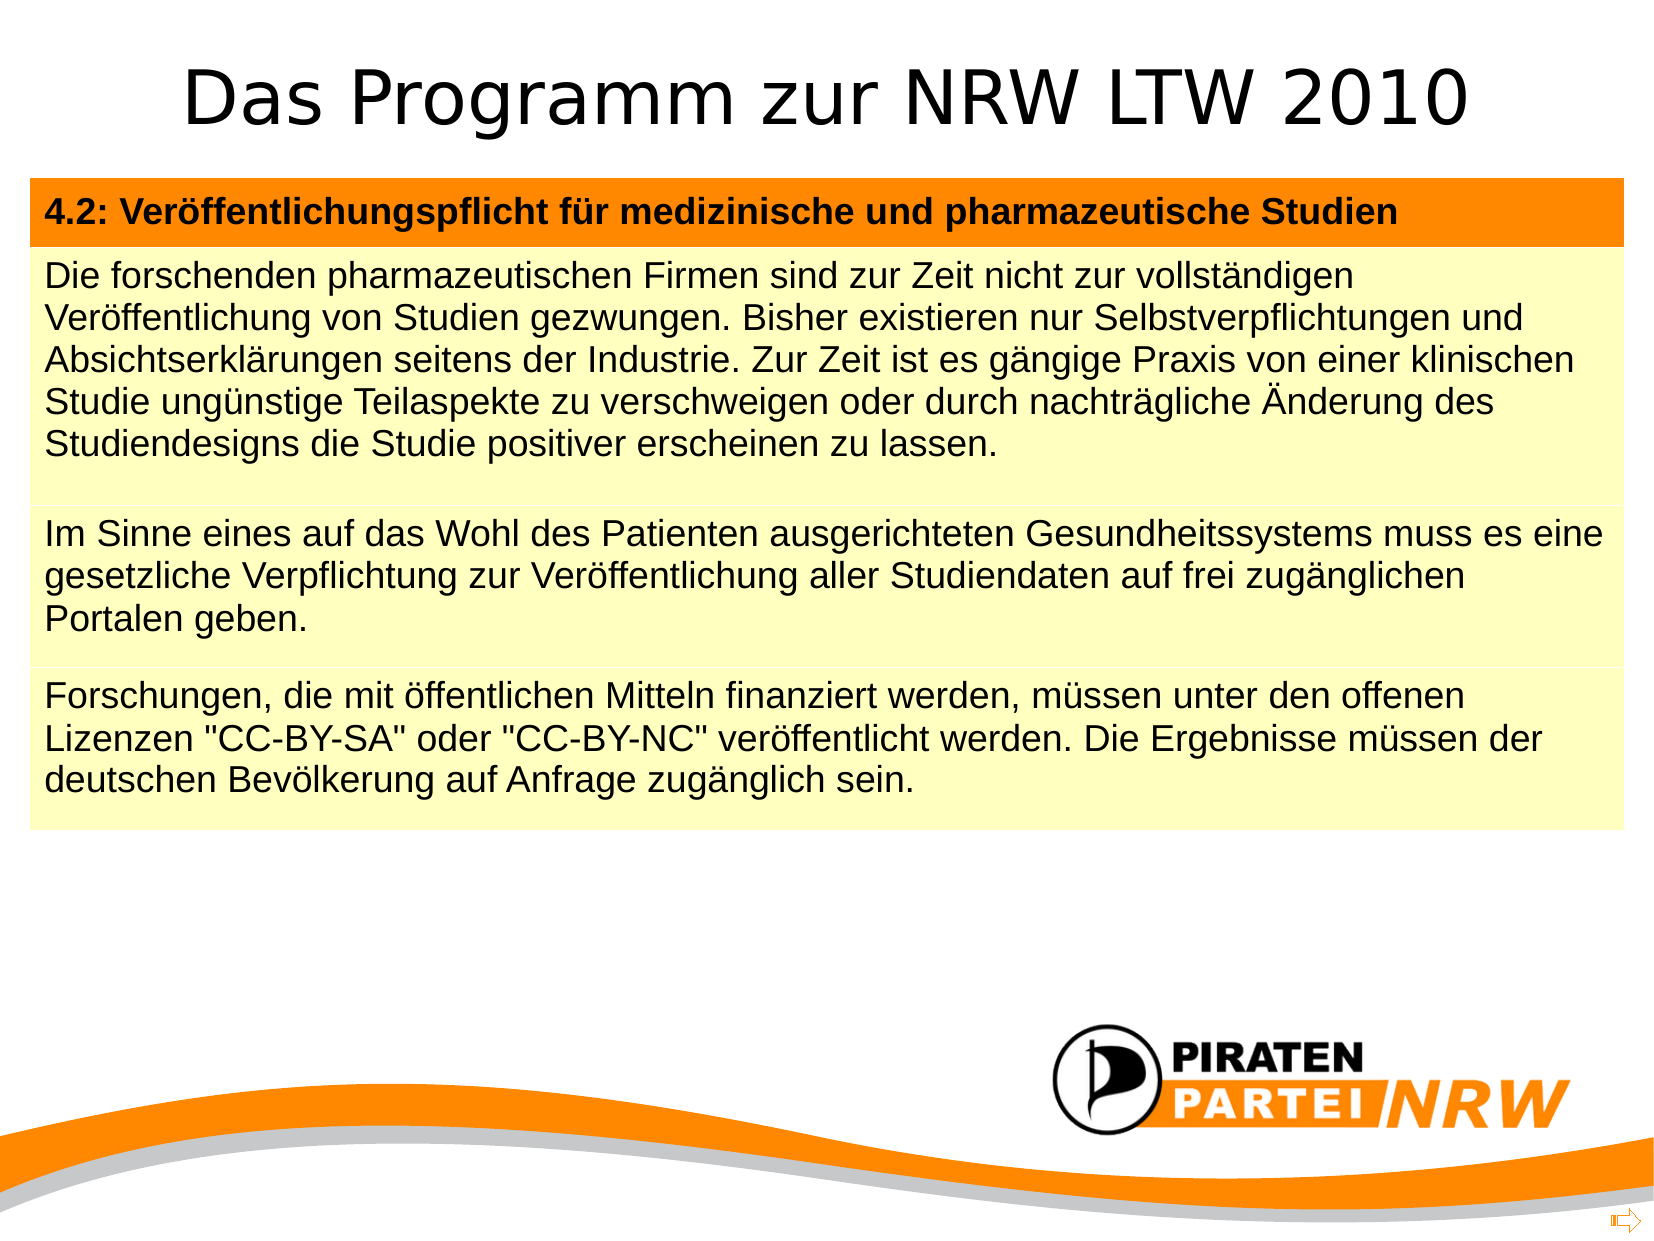

# Das Programm zur NRW LTW 2010
| 4.2: ﻿Veröffentlichungspflicht für medizinische und pharmazeutische Studien |
| --- |
| Die forschenden pharmazeutischen Firmen sind zur Zeit nicht zur vollständigen Veröffentlichung von Studien gezwungen. Bisher existieren nur Selbstverpflichtungen und Absichtserklärungen seitens der Industrie. Zur Zeit ist es gängige Praxis von einer klinischen Studie ungünstige Teilaspekte zu verschweigen oder durch nachträgliche Änderung des Studiendesigns die Studie positiver erscheinen zu lassen. |
| Im Sinne eines auf das Wohl des Patienten ausgerichteten Gesundheitssystems muss es eine gesetzliche Verpflichtung zur Veröffentlichung aller Studiendaten auf frei zugänglichen Portalen geben. |
| Forschungen, die mit öffentlichen Mitteln finanziert werden, müssen unter den offenen Lizenzen "CC-BY-SA" oder "CC-BY-NC" veröffentlicht werden. Die Ergebnisse müssen der deutschen Bevölkerung auf Anfrage zugänglich sein. |